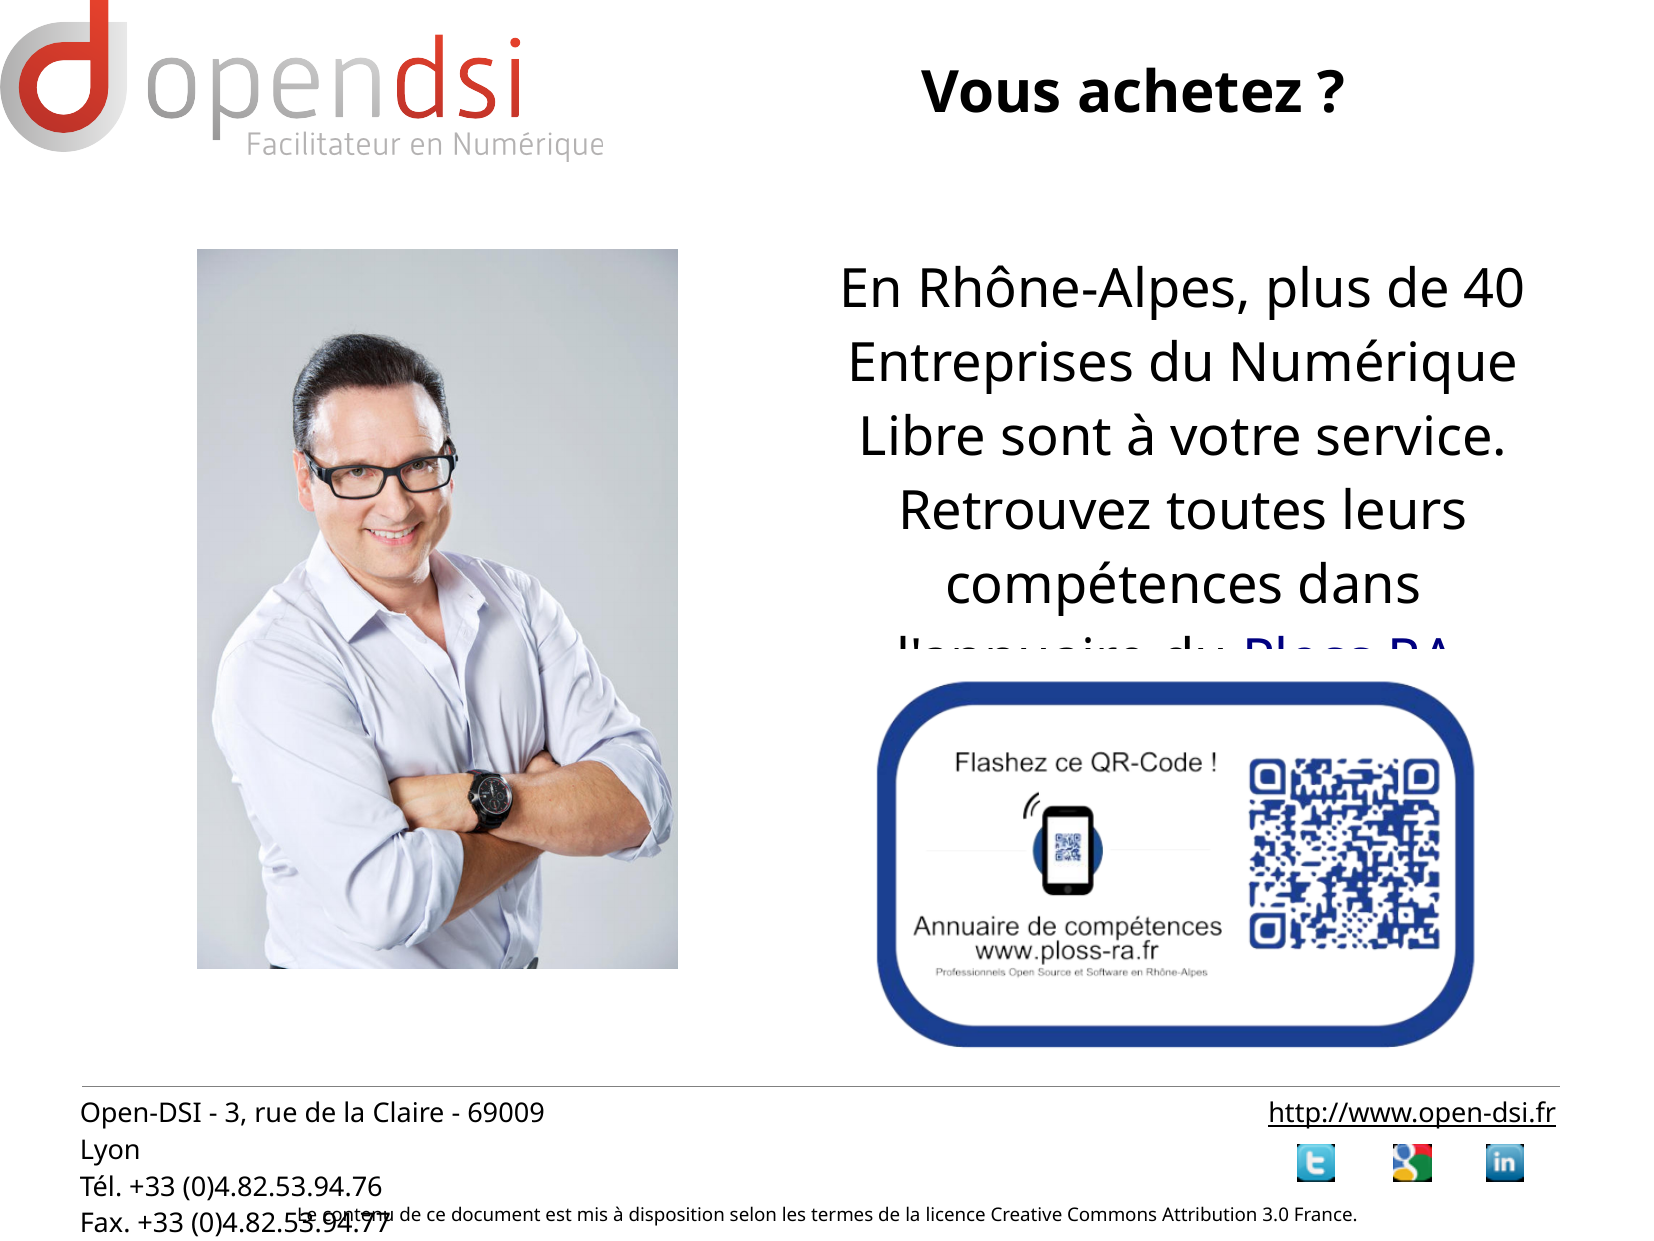

# Vous achetez ?
En Rhône-Alpes, plus de 40 Entreprises du Numérique Libre sont à votre service. Retrouvez toutes leurs compétences dans l'annuaire du Ploss RA